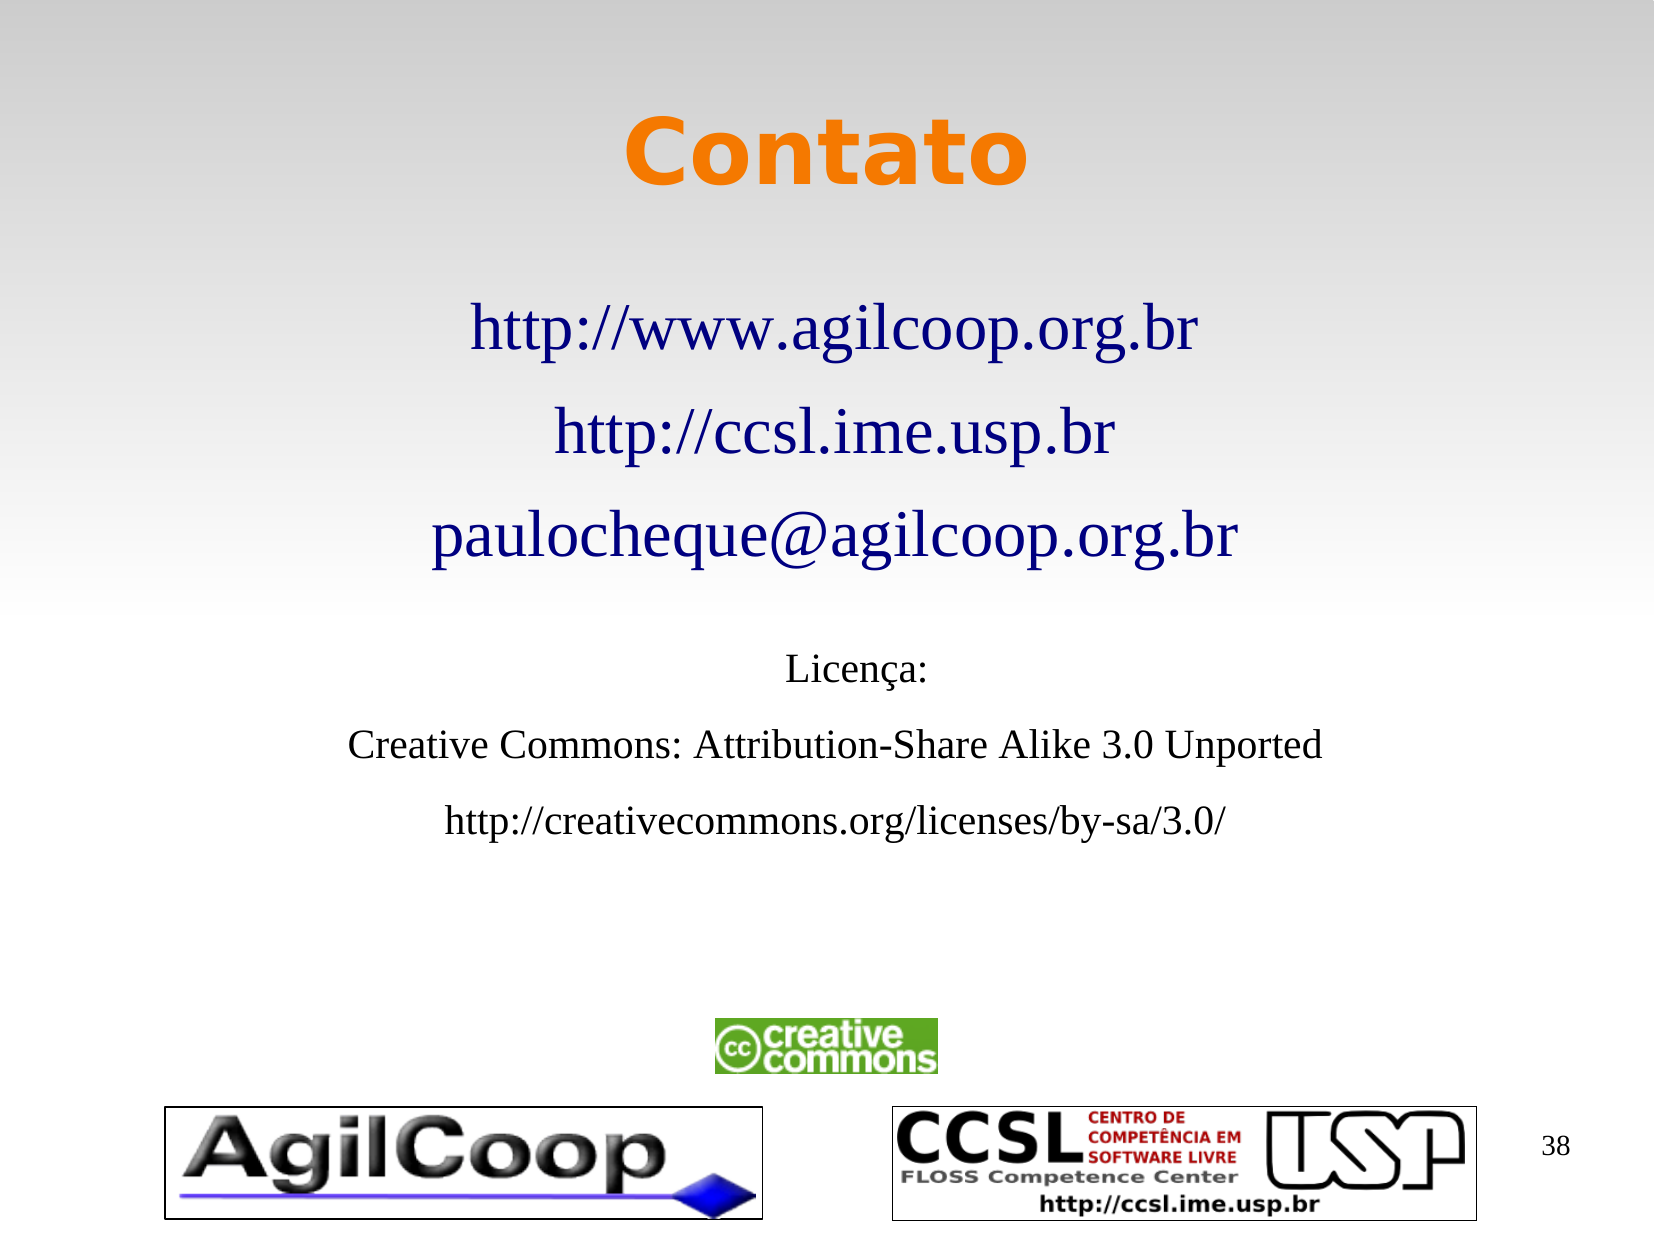

# Contato
http://www.agilcoop.org.br
http://ccsl.ime.usp.br
paulocheque@agilcoop.org.br
Licença:
Creative Commons: Attribution-Share Alike 3.0 Unported
http://creativecommons.org/licenses/by-sa/3.0/
38